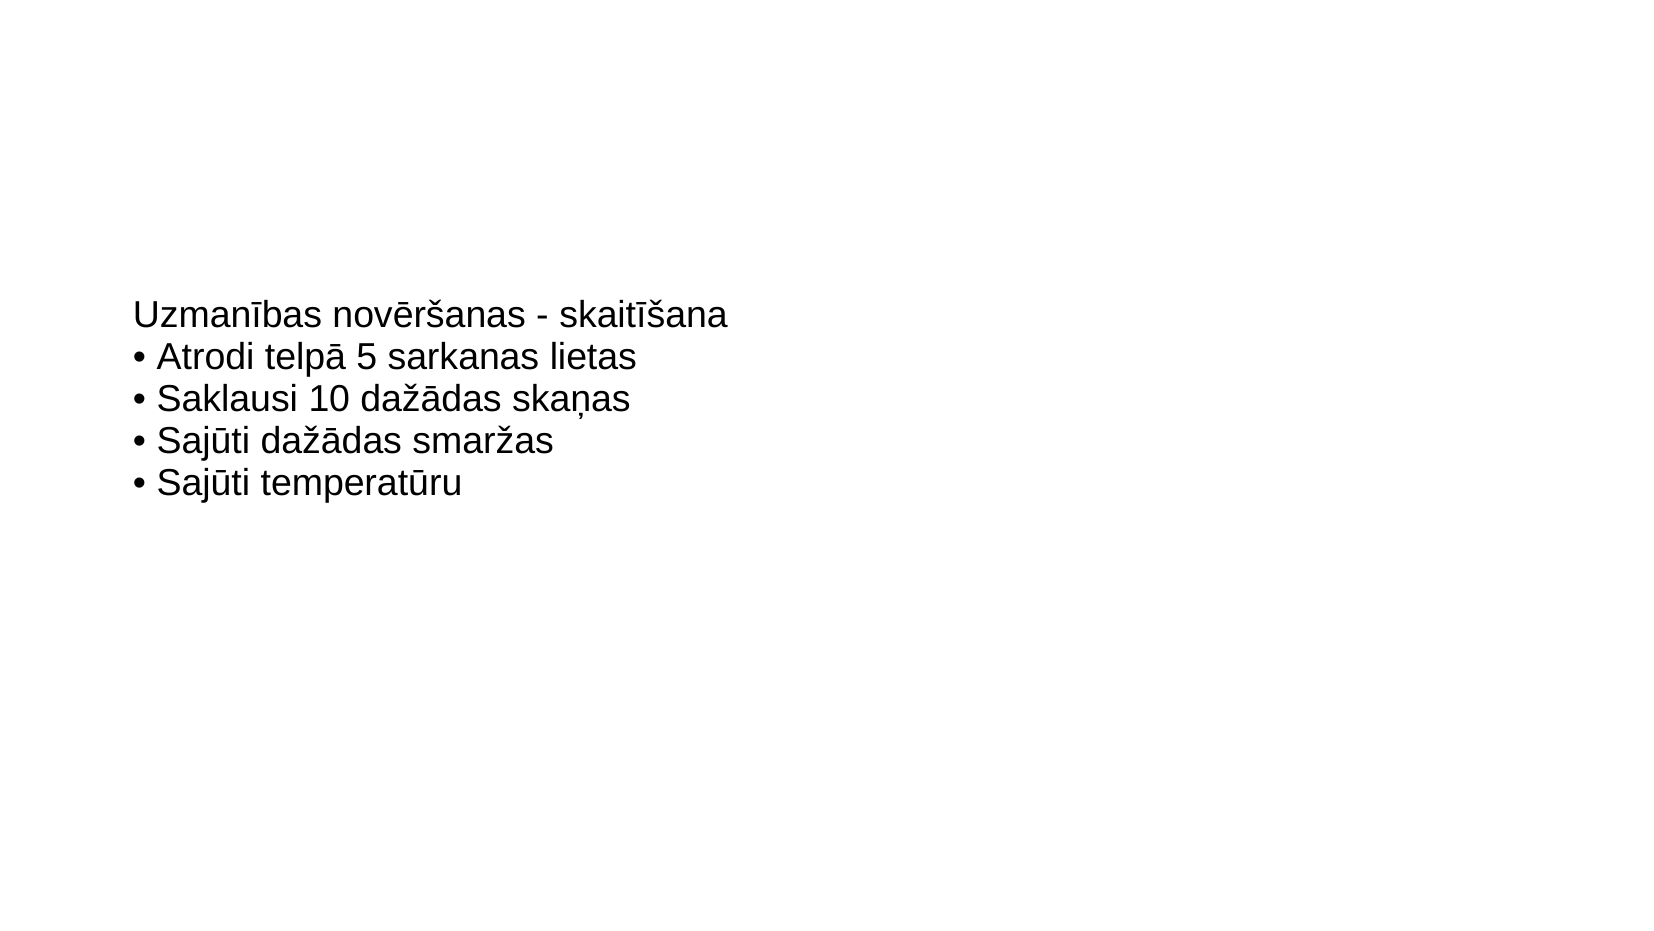

Uzmanības novēršanas - skaitīšana
• Atrodi telpā 5 sarkanas lietas
• Saklausi 10 dažādas skaņas
• Sajūti dažādas smaržas
• Sajūti temperatūru